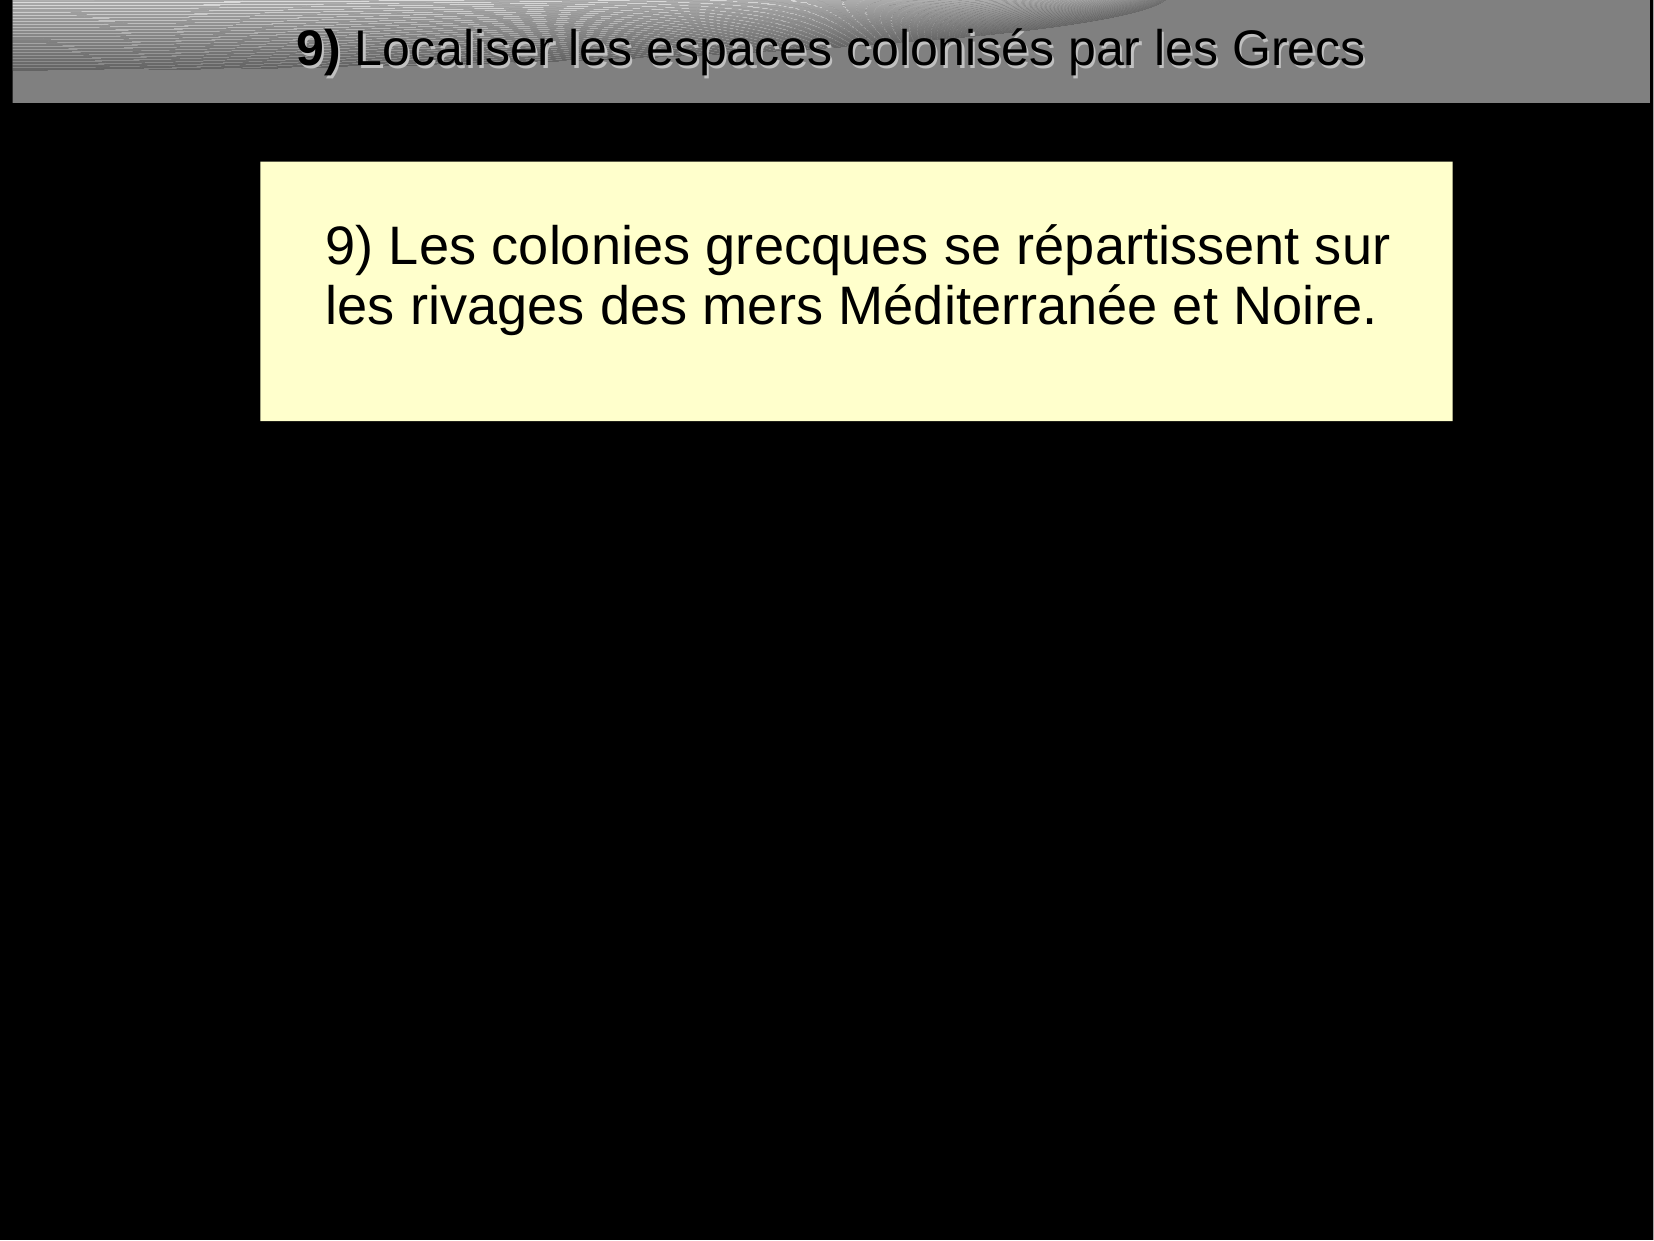

9) Localiser les espaces colonisés par les Grecs
1)
9) Les colonies grecques se répartissent sur les rivages des mers Méditerranée et Noire.